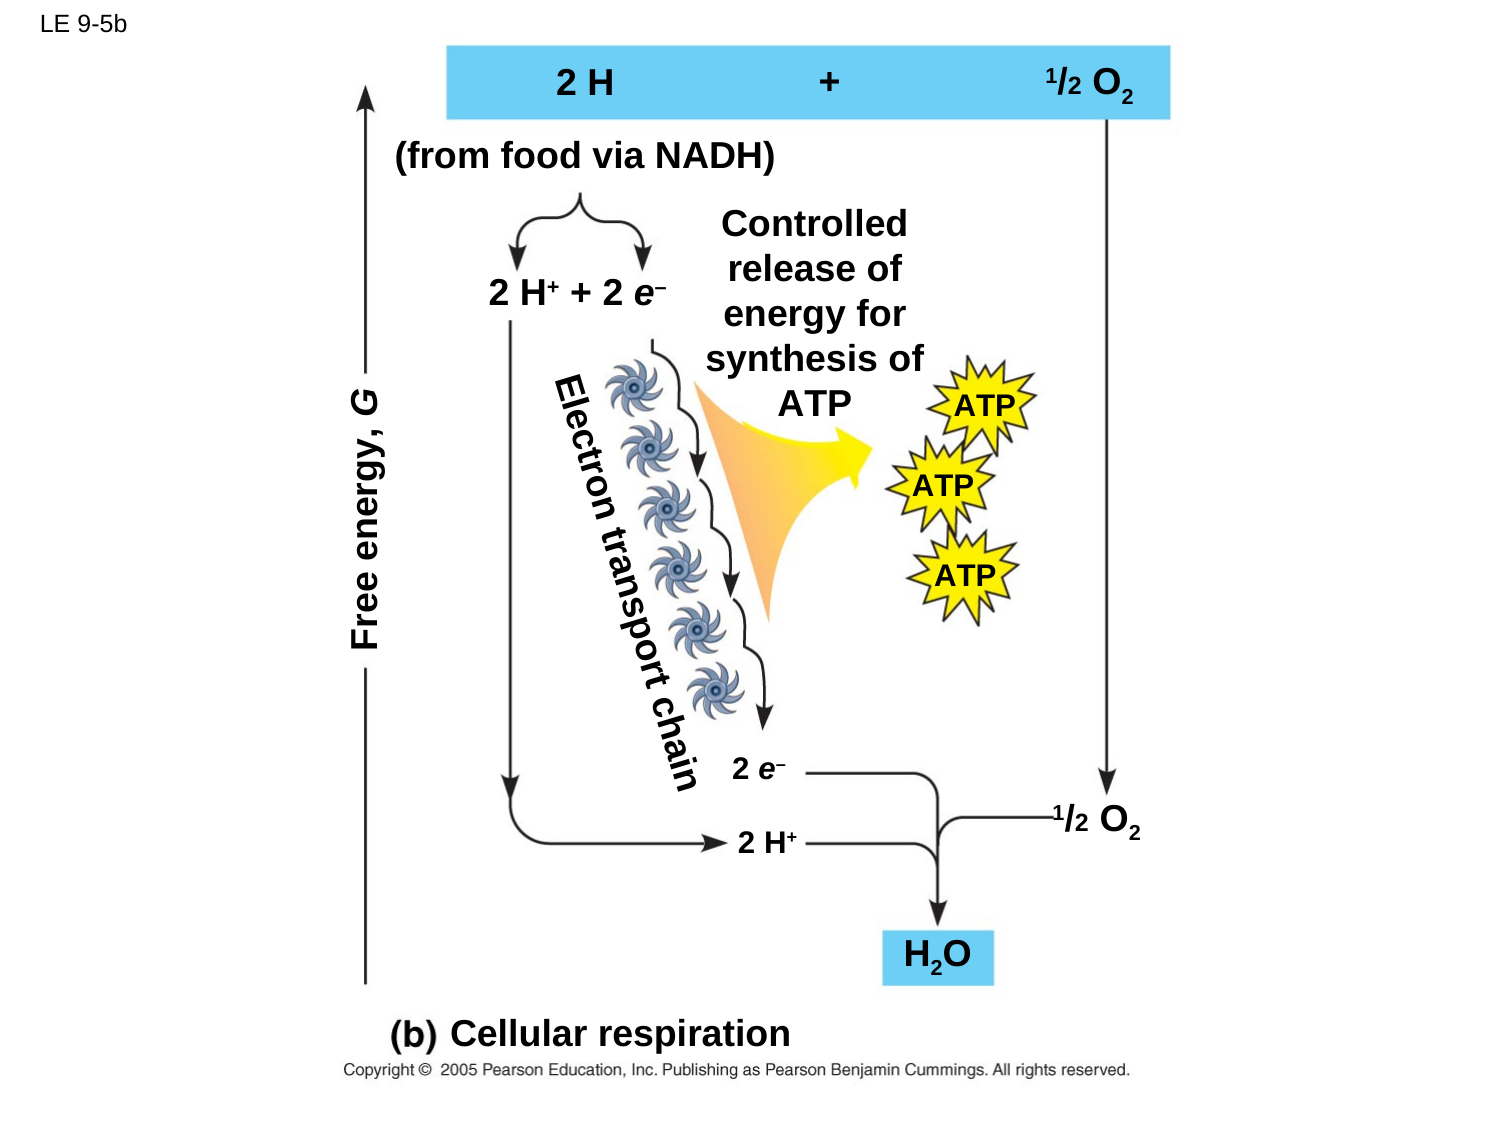

# LE 9-5b
+
1/2 O2
2 H
(from food via NADH)
Controlled
release of
energy for
synthesis of
ATP
2 H+ + 2 e–
ATP
ATP
Free energy, G
ATP
Electron transport chain
2 e–
1/2 O2
2 H+
H2O
Cellular respiration